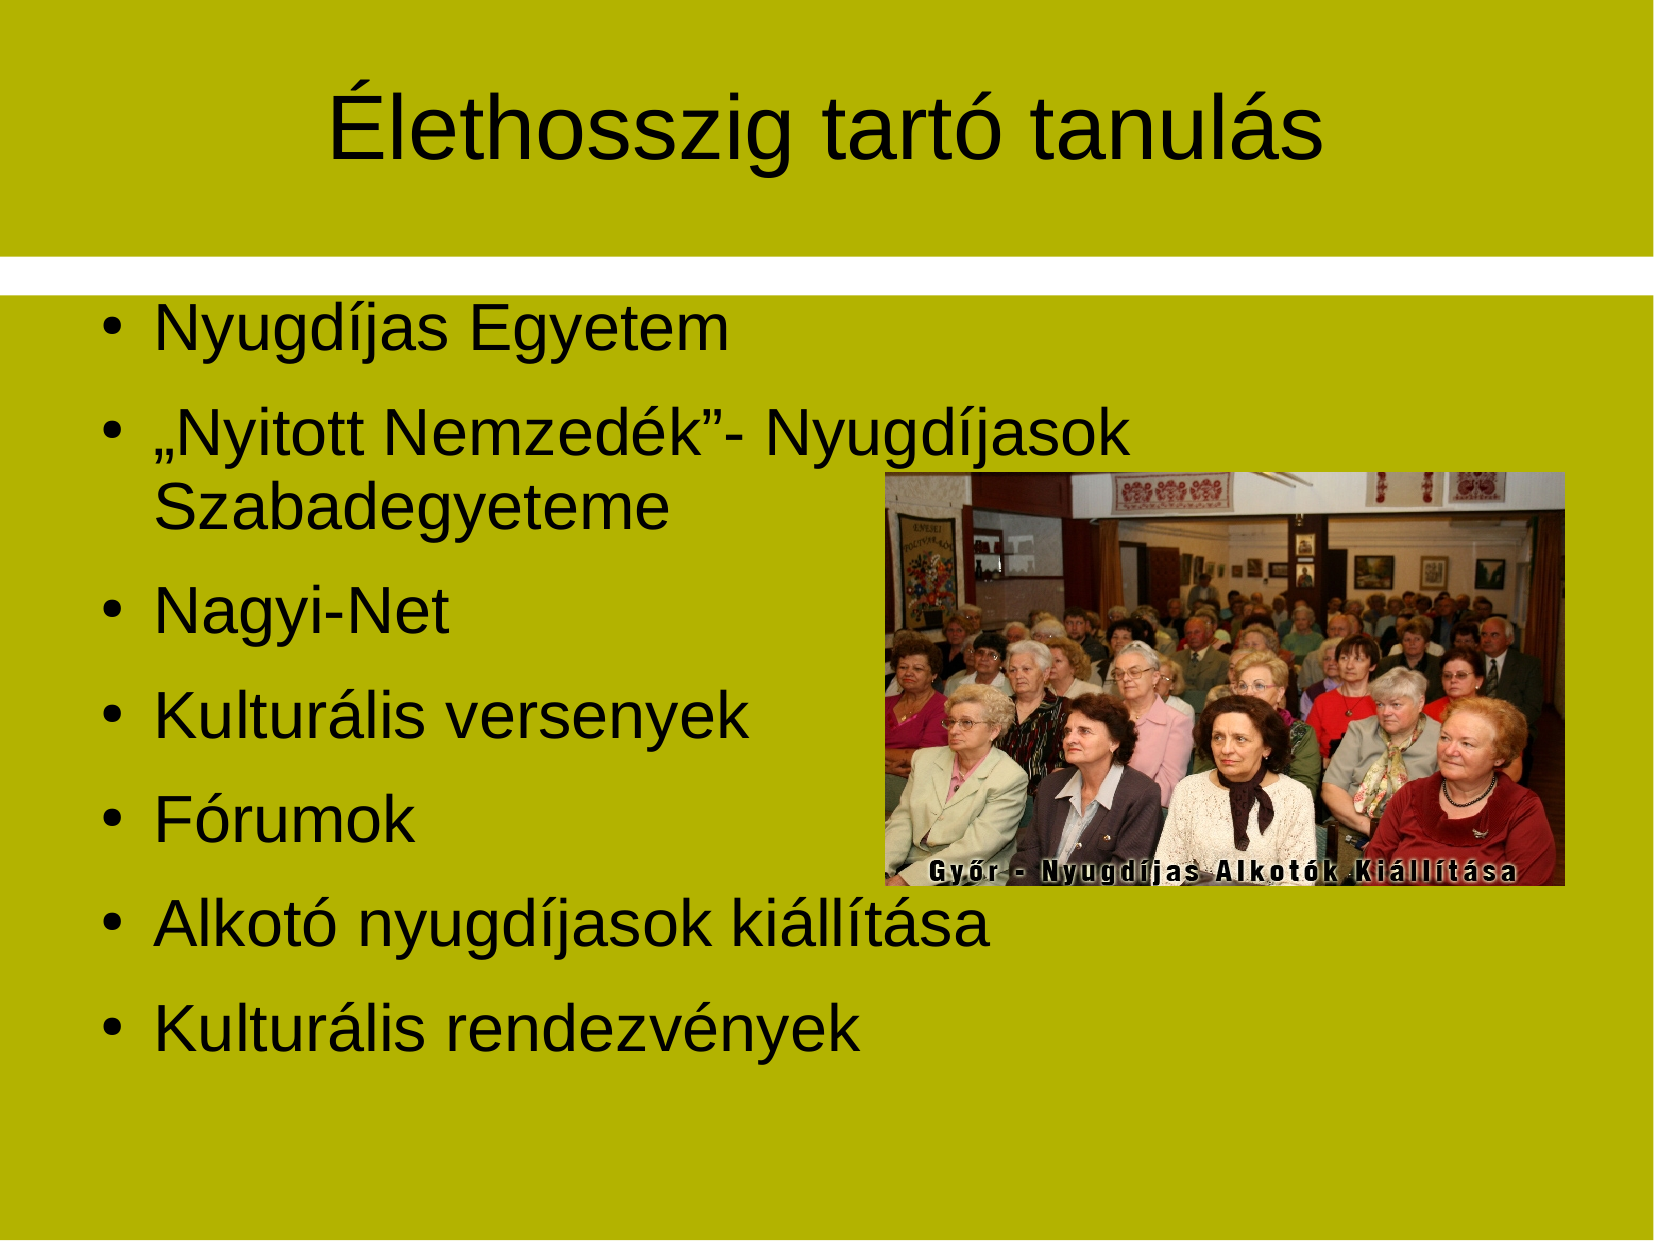

# Élethosszig tartó tanulás
Nyugdíjas Egyetem
„Nyitott Nemzedék”- Nyugdíjasok Szabadegyeteme
Nagyi-Net
Kulturális versenyek
Fórumok
Alkotó nyugdíjasok kiállítása
Kulturális rendezvények